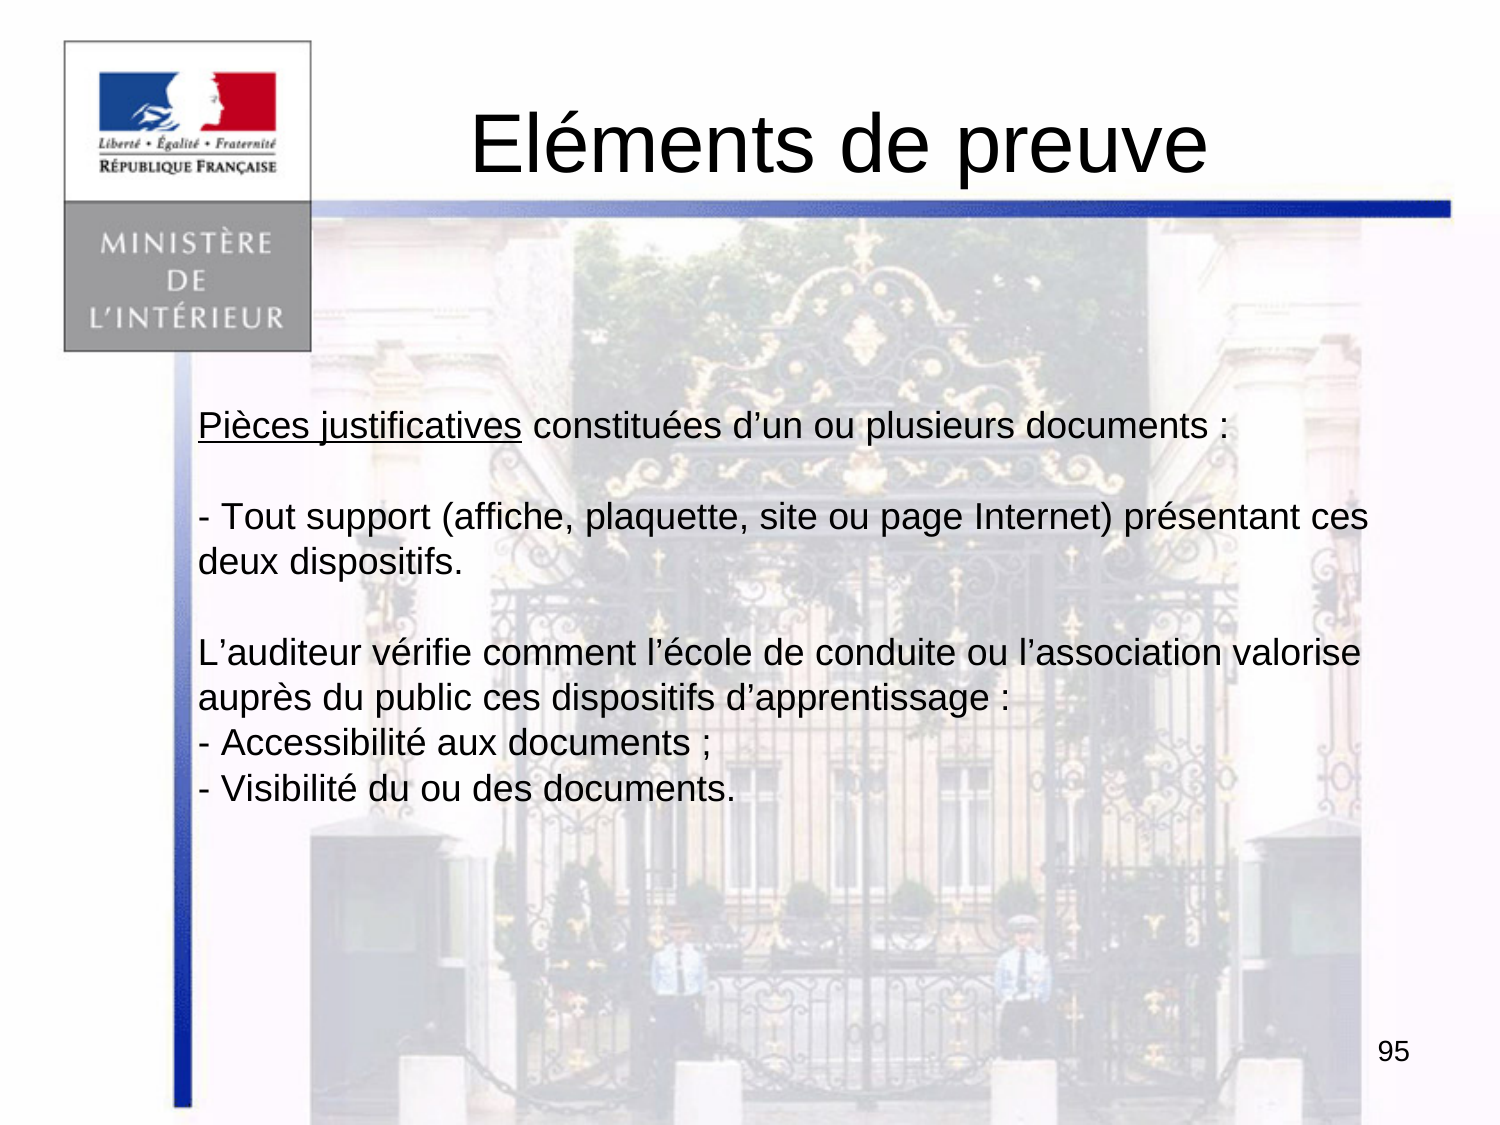

# Eléments de preuve
Pièces justificatives constituées d’un ou plusieurs documents :
- Tout support (affiche, plaquette, site ou page Internet) présentant ces
deux dispositifs.
L’auditeur vérifie comment l’école de conduite ou l’association valorise
auprès du public ces dispositifs d’apprentissage :
- Accessibilité aux documents ;
- Visibilité du ou des documents.